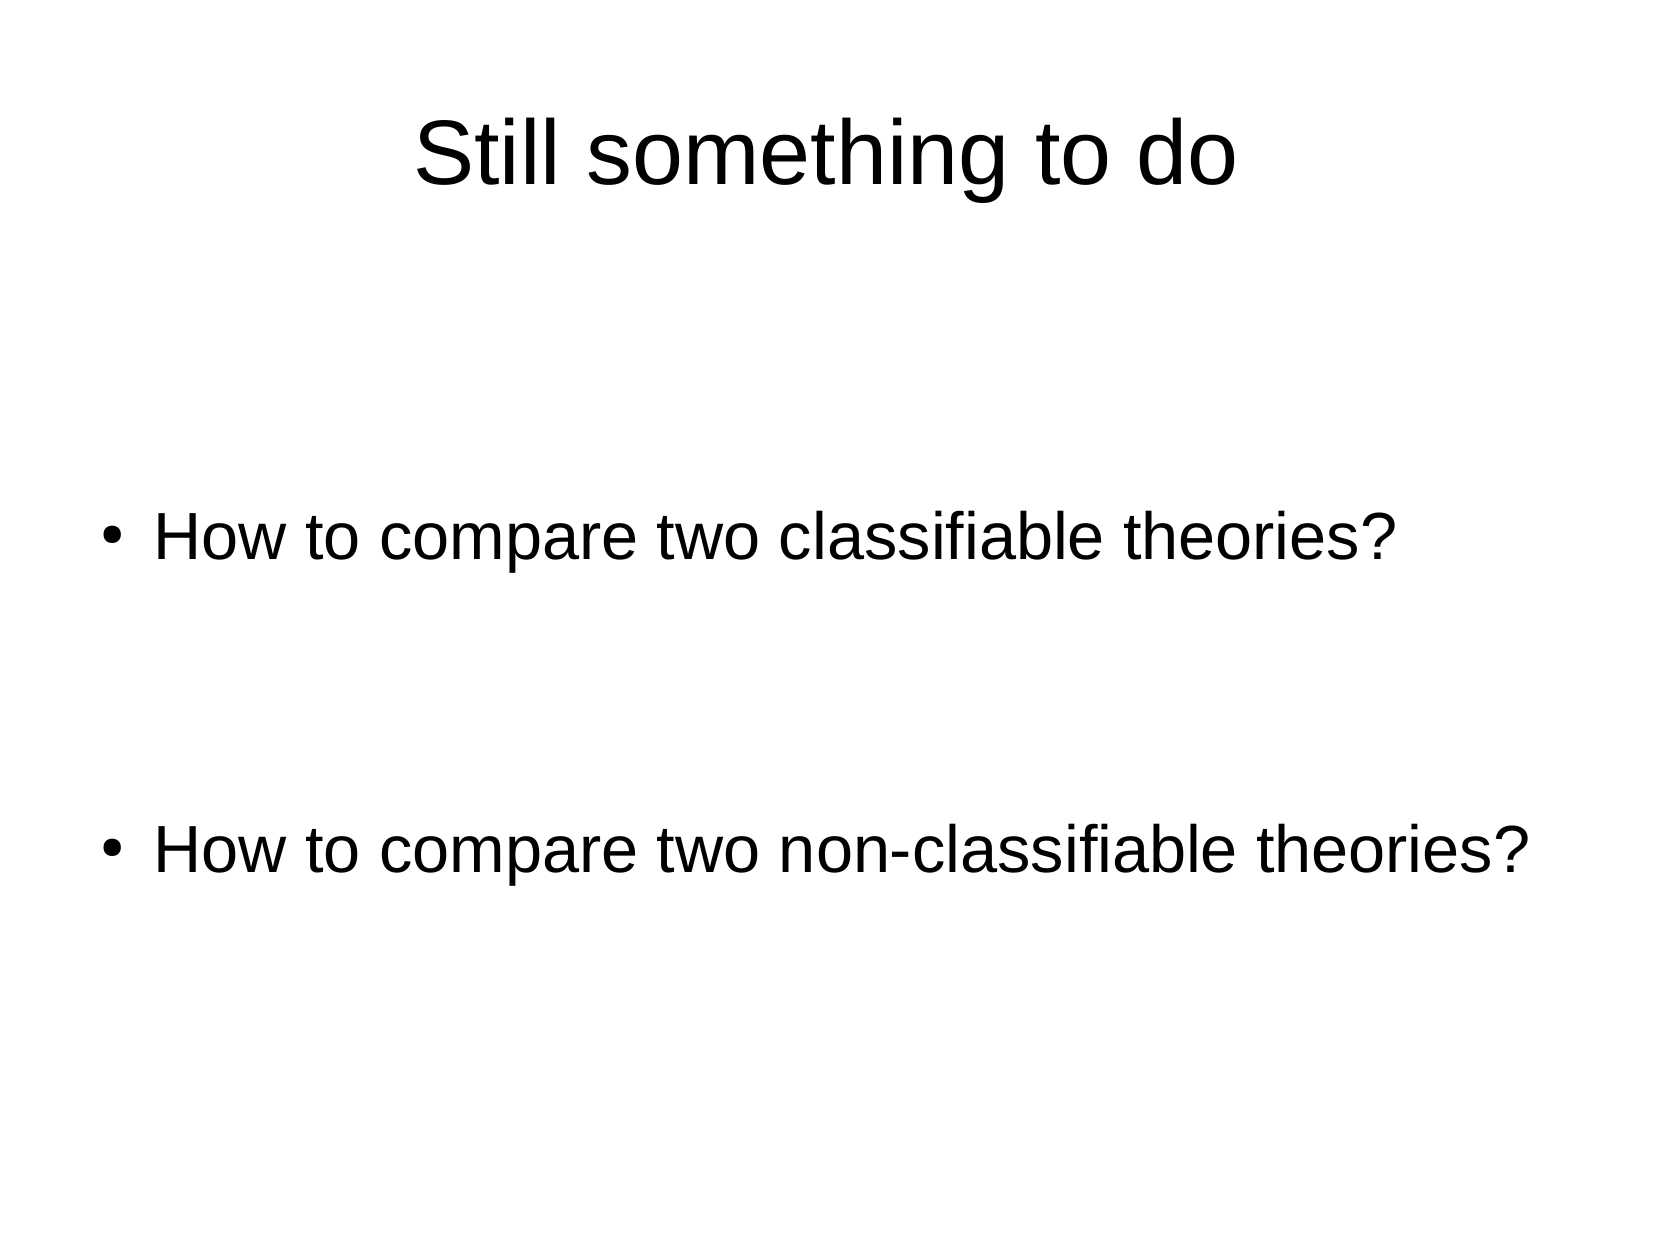

# Still something to do
How to compare two classifiable theories?
How to compare two non-classifiable theories?